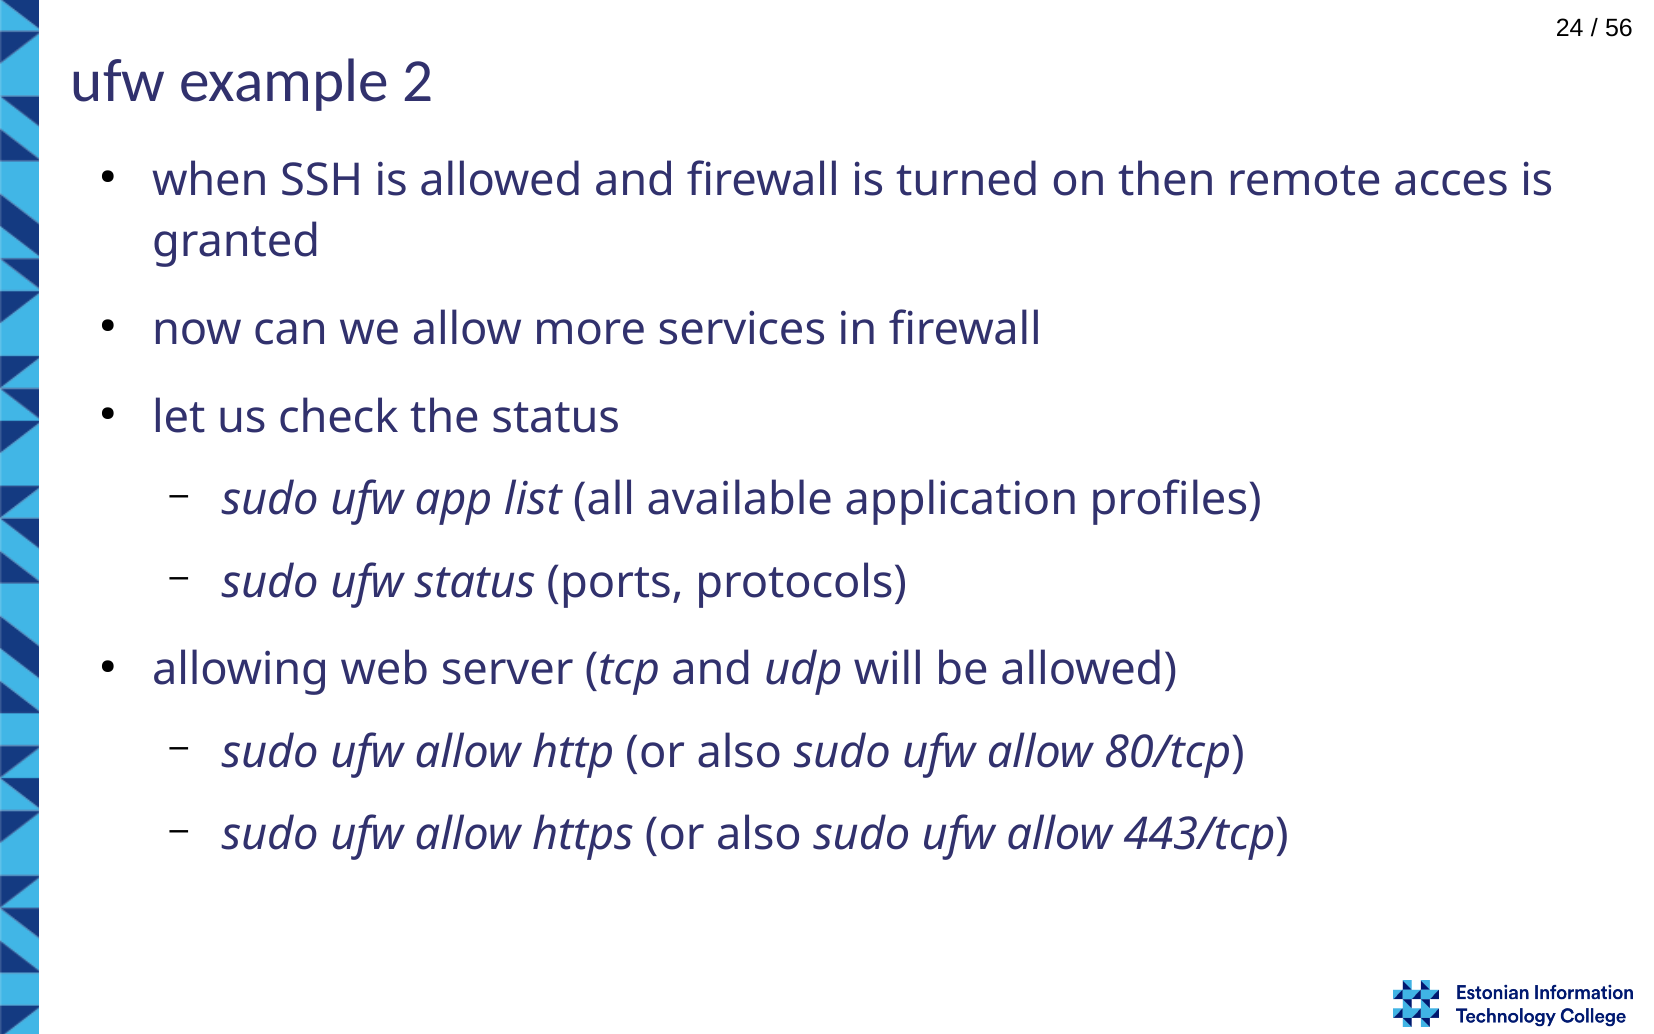

# ufw example 2
when SSH is allowed and firewall is turned on then remote acces is granted
now can we allow more services in firewall
let us check the status
sudo ufw app list (all available application profiles)
sudo ufw status (ports, protocols)
allowing web server (tcp and udp will be allowed)
sudo ufw allow http (or also sudo ufw allow 80/tcp)
sudo ufw allow https (or also sudo ufw allow 443/tcp)